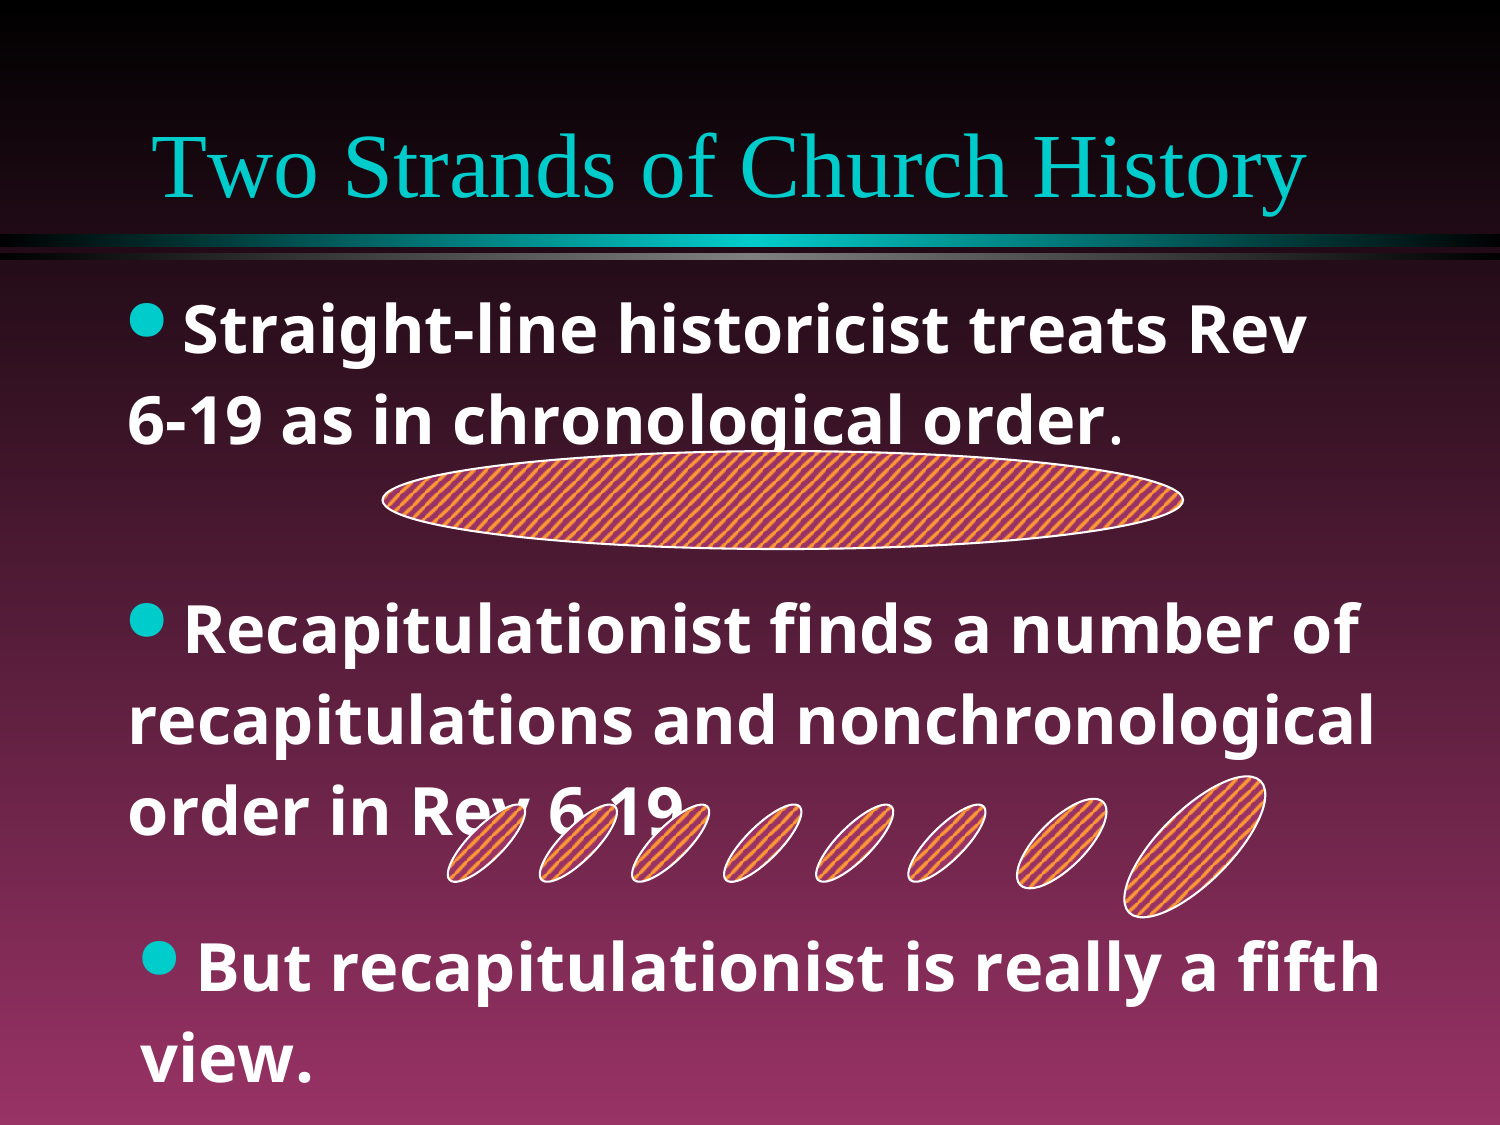

# Two Strands of Church History
 Straight-line historicist treats Rev 6-19 as in chronological order.
 Recapitulationist finds a number of recapitulations and nonchronological order in Rev 6-19.
 But recapitulationist is really a fifth view.